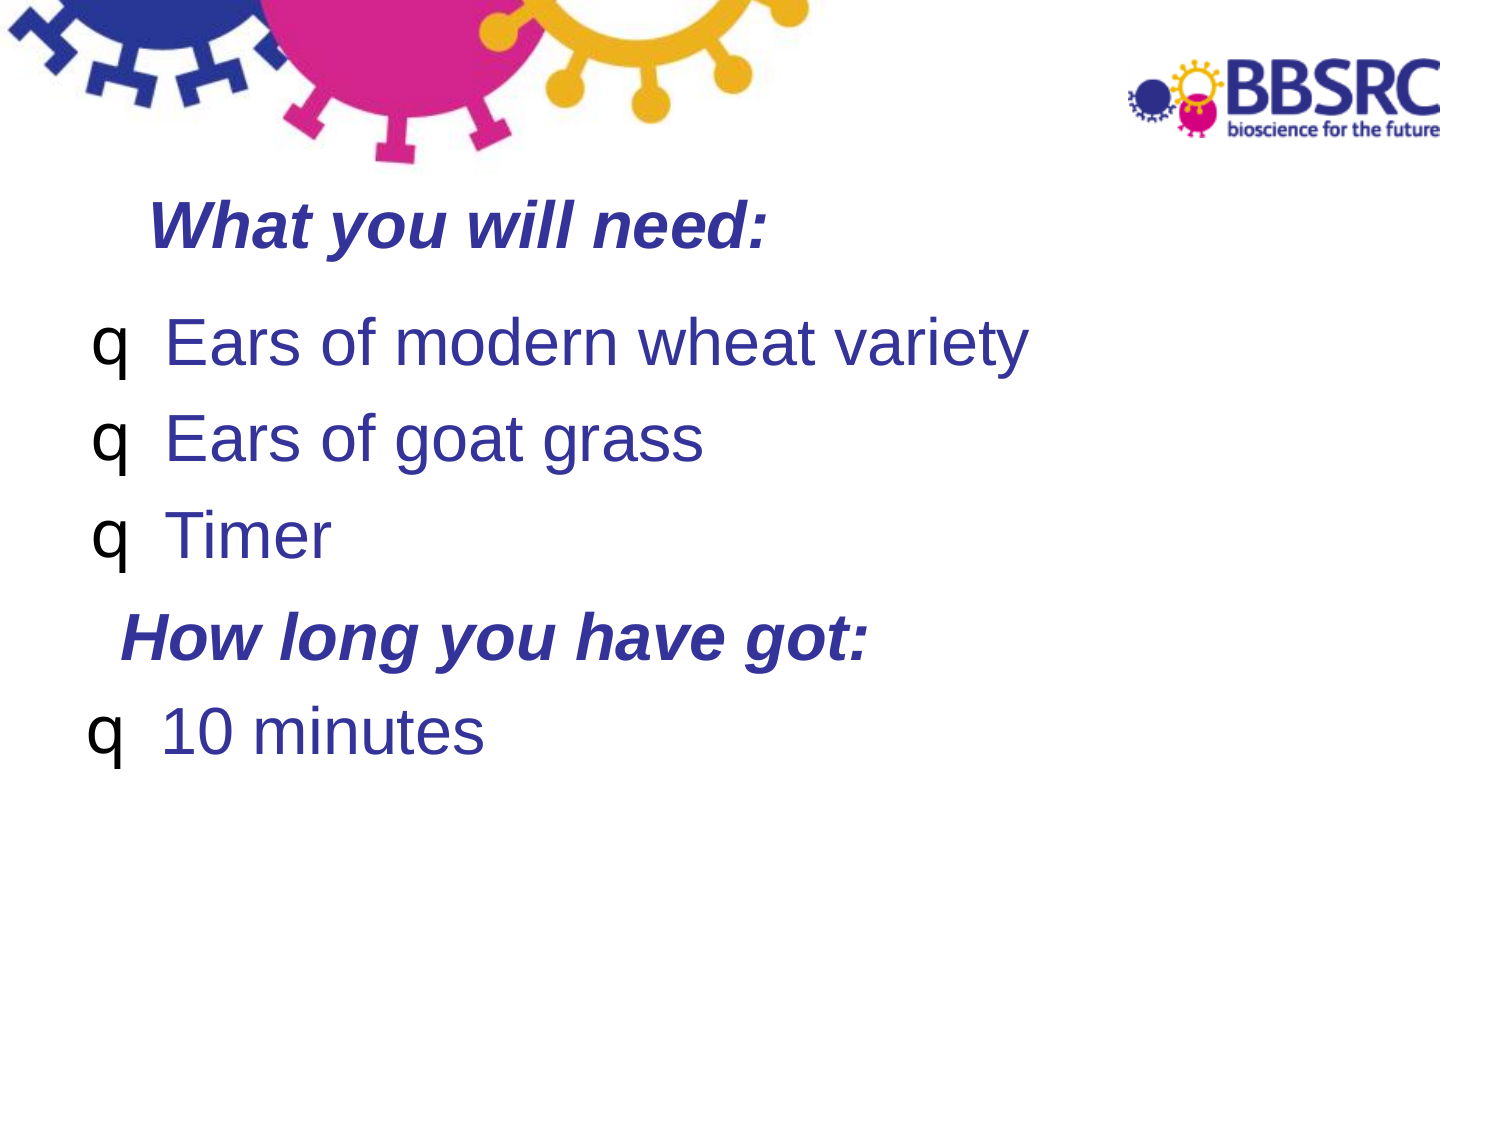

# What you will need:
 Ears of modern wheat variety
 Ears of goat grass
 Timer
How long you have got:
 10 minutes